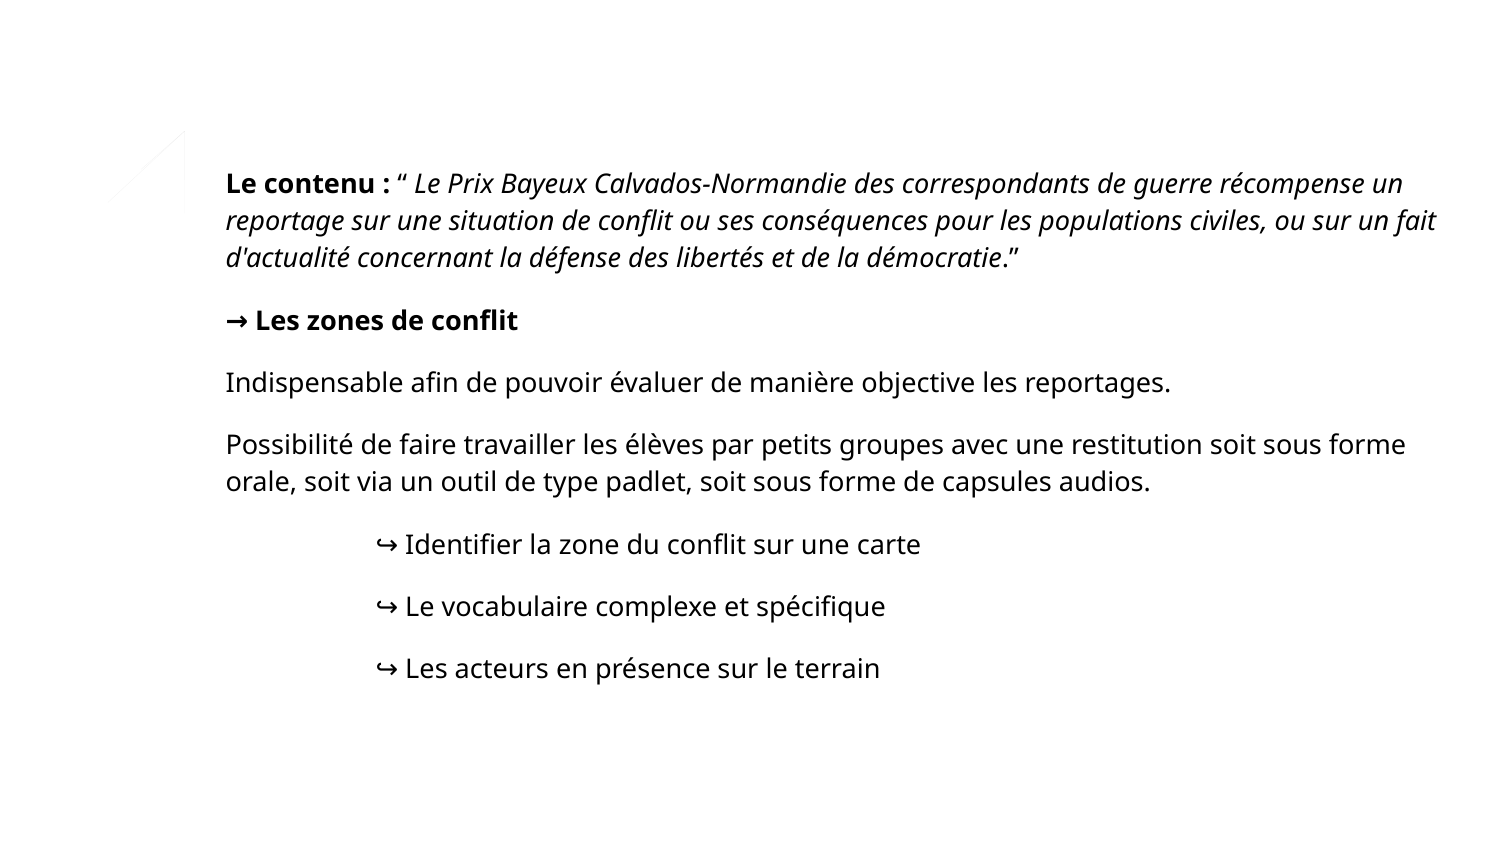

# Le contenu : “ Le Prix Bayeux Calvados-Normandie des correspondants de guerre récompense un reportage sur une situation de conflit ou ses conséquences pour les populations civiles, ou sur un fait d'actualité concernant la défense des libertés et de la démocratie.”
→ Les zones de conflit
Indispensable afin de pouvoir évaluer de manière objective les reportages.
Possibilité de faire travailler les élèves par petits groupes avec une restitution soit sous forme orale, soit via un outil de type padlet, soit sous forme de capsules audios.
↪ Identifier la zone du conflit sur une carte
 		↪ Le vocabulaire complexe et spécifique
↪ Les acteurs en présence sur le terrain